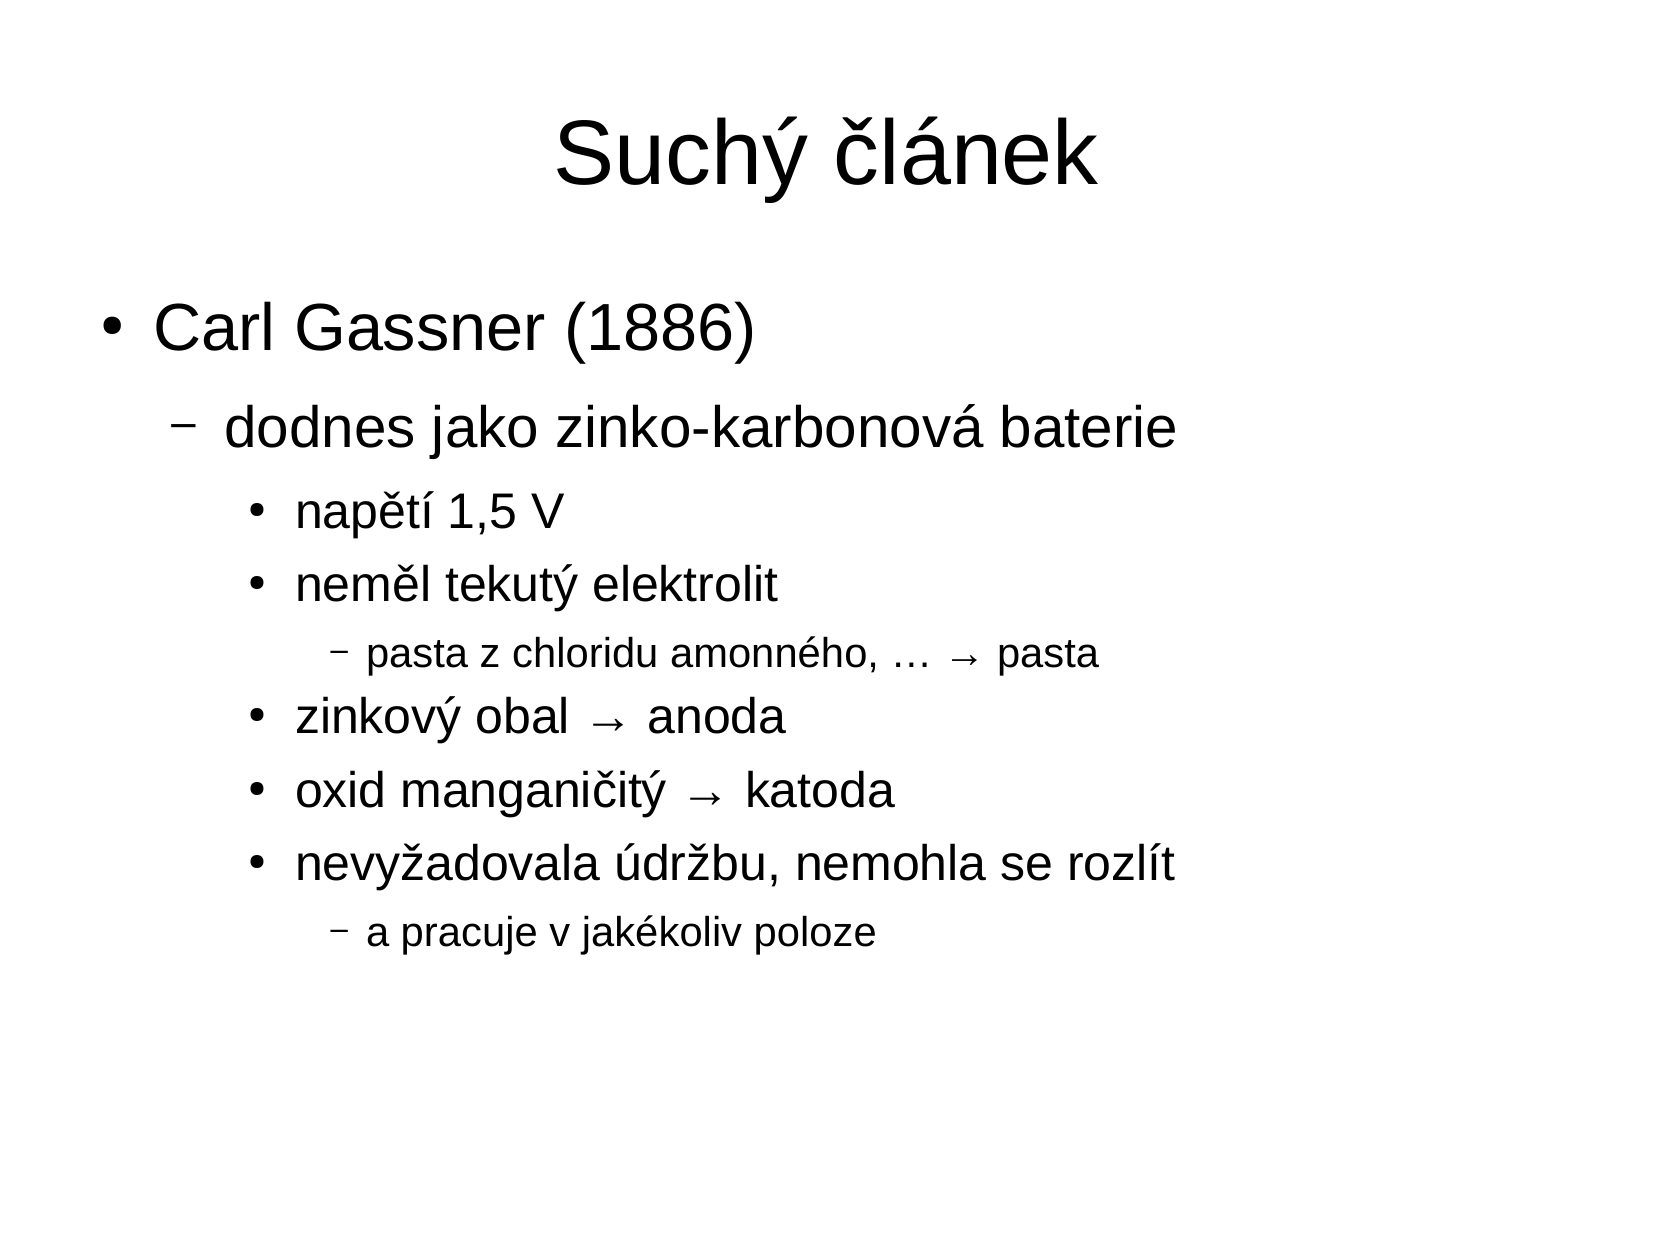

# Suchý článek
Carl Gassner (1886)
dodnes jako zinko-karbonová baterie
napětí 1,5 V
neměl tekutý elektrolit
pasta z chloridu amonného, … → pasta
zinkový obal → anoda
oxid manganičitý → katoda
nevyžadovala údržbu, nemohla se rozlít
a pracuje v jakékoliv poloze